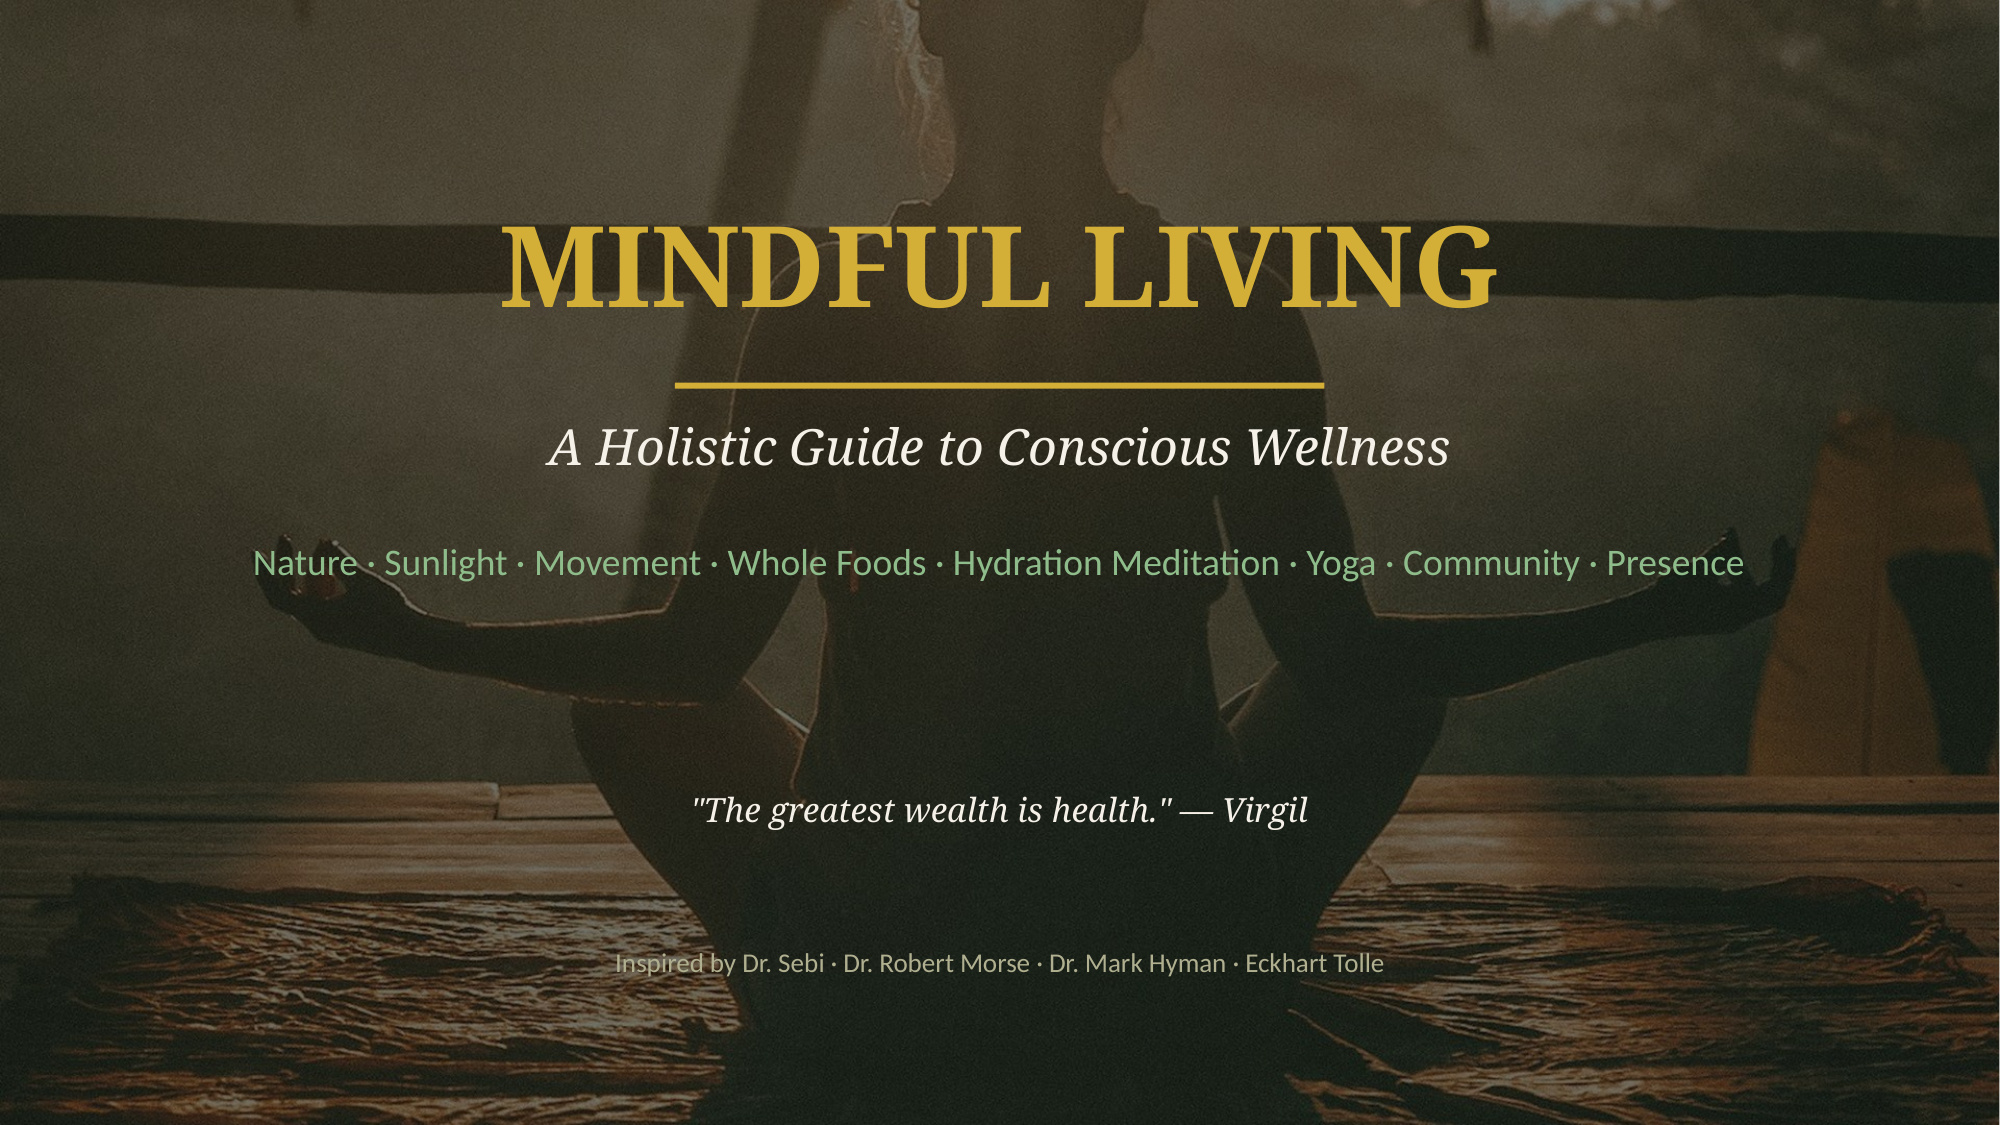

MINDFUL LIVING
A Holistic Guide to Conscious Wellness
Nature · Sunlight · Movement · Whole Foods · Hydration Meditation · Yoga · Community · Presence
"The greatest wealth is health." — Virgil
Inspired by Dr. Sebi · Dr. Robert Morse · Dr. Mark Hyman · Eckhart Tolle